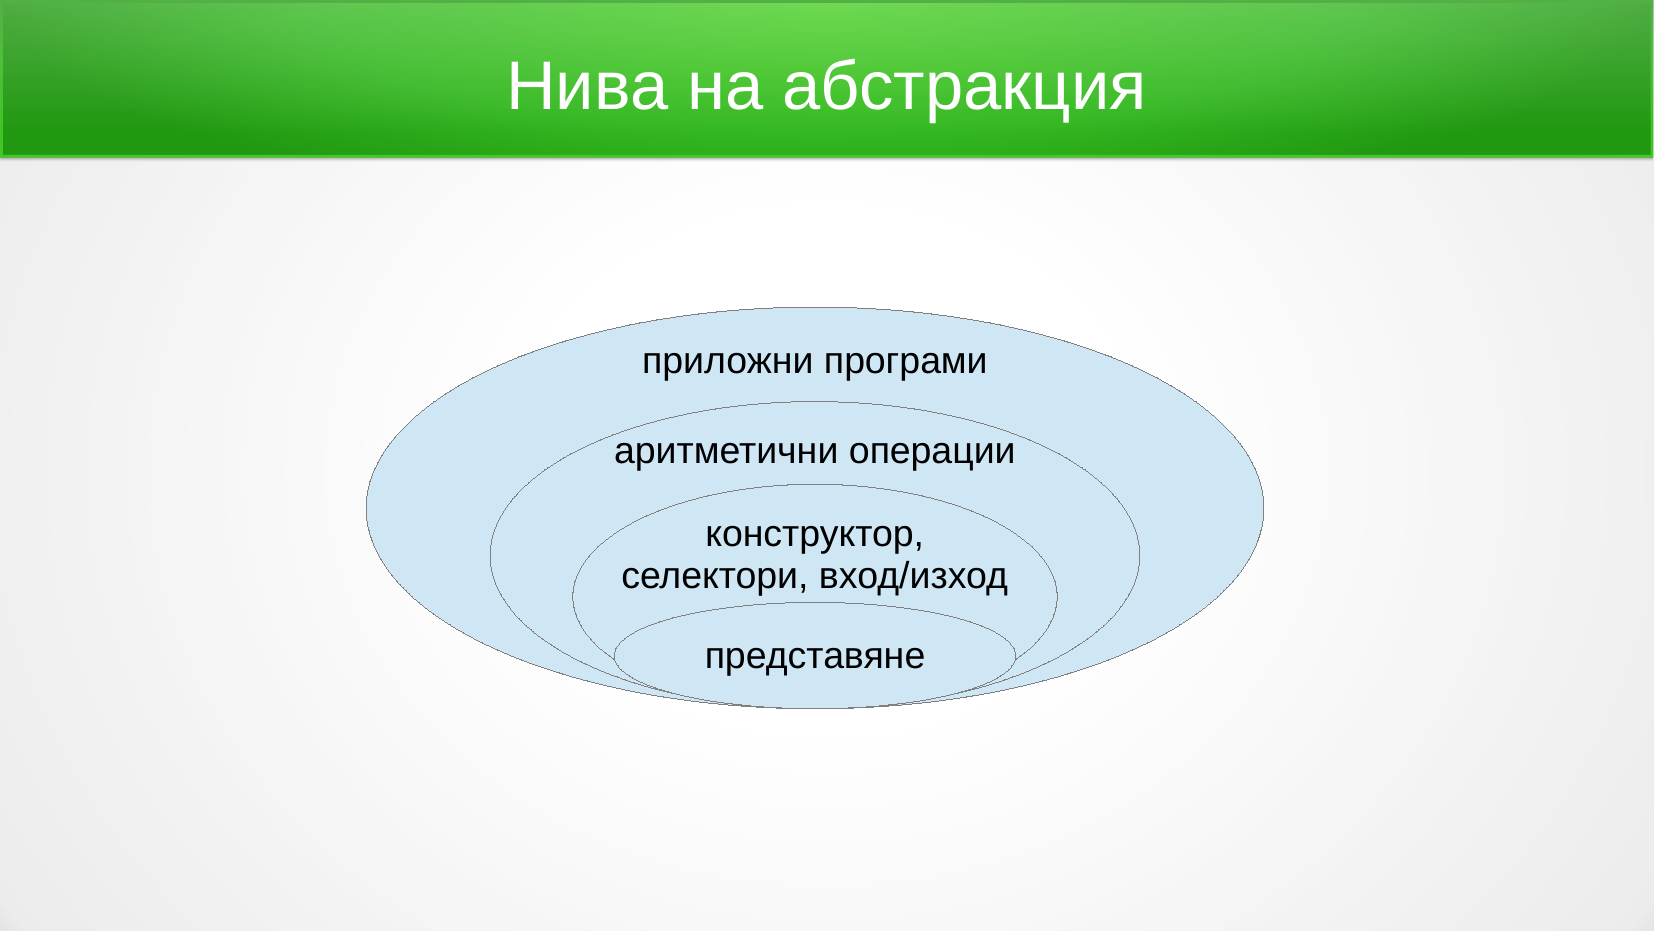

# Нива на абстракция
приложни програми
аритметични операции
конструктор,
селектори, вход/изход
представяне